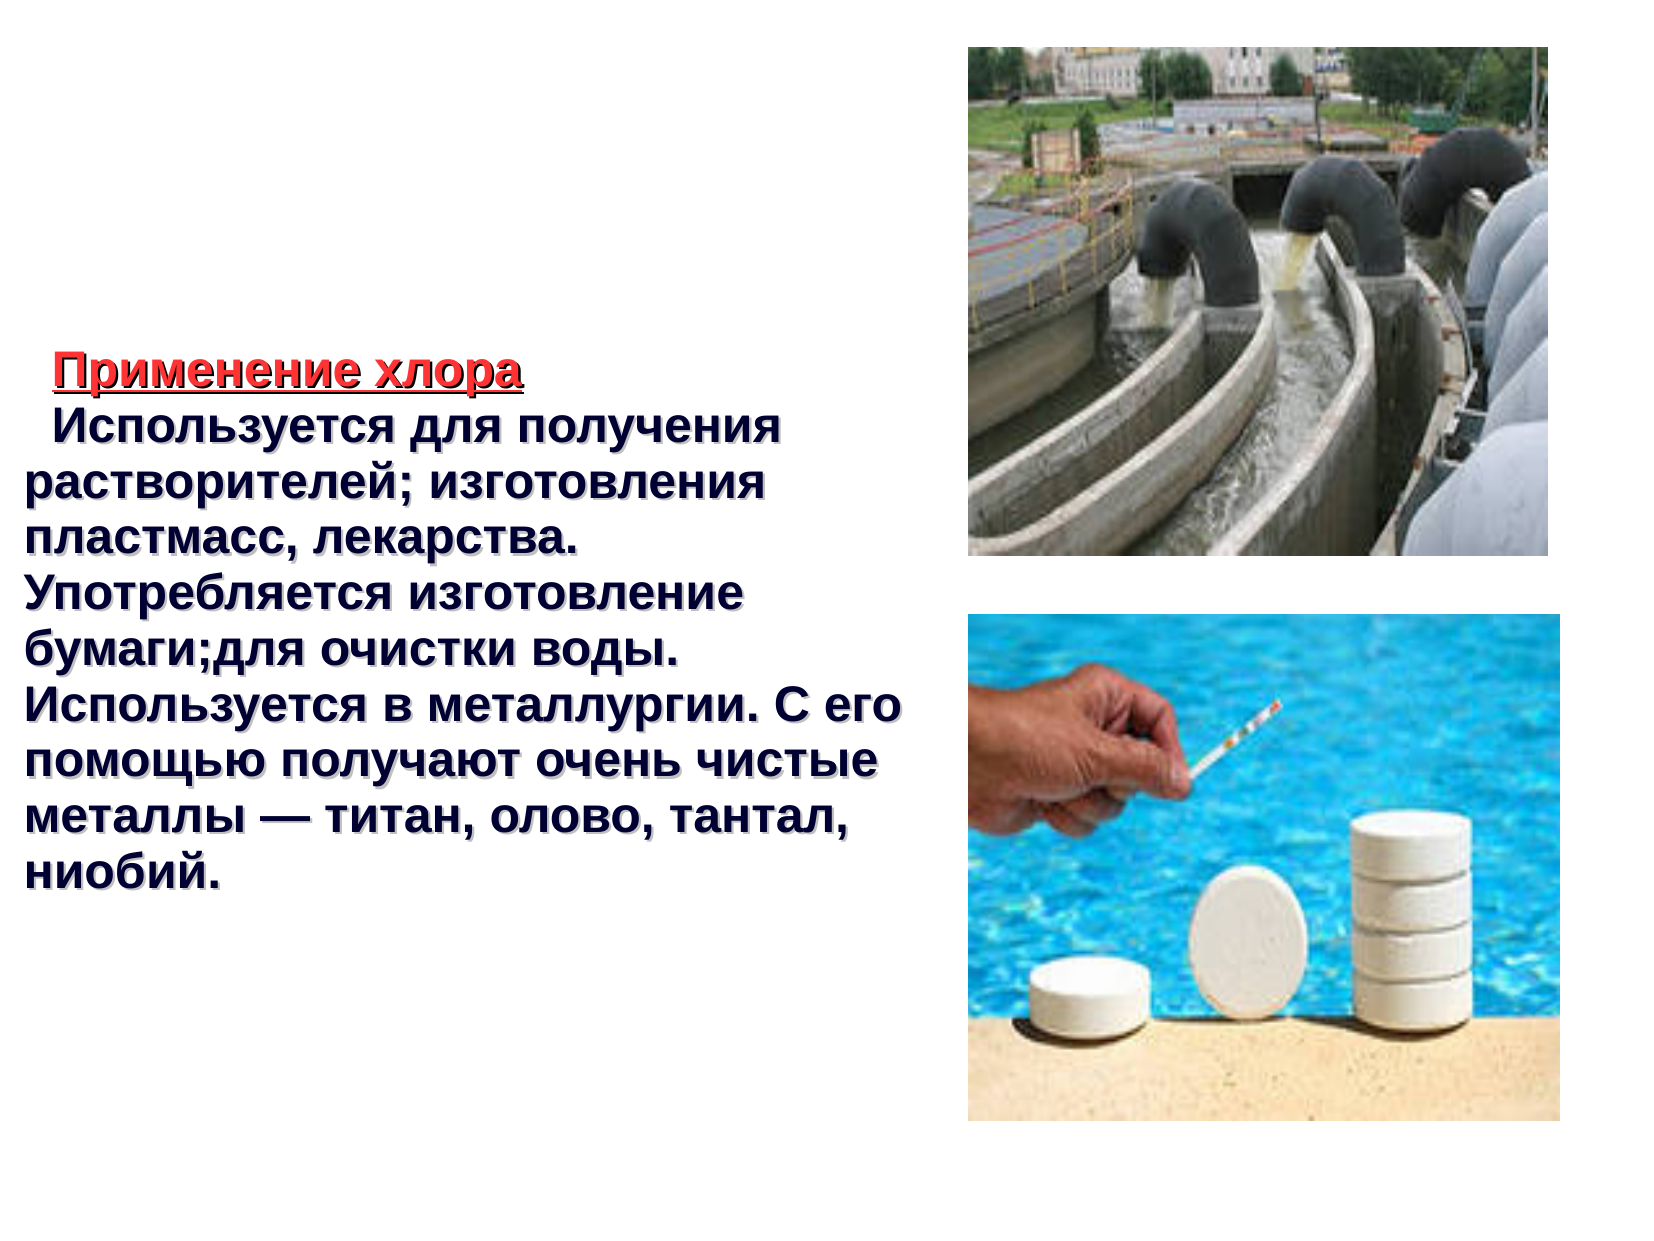

# Применение хлора Используется для получения растворителей; изготовления пластмасс, лекарства. Употребляется изготовление бумаги;для очистки воды. Используется в металлургии. С его помощью получают очень чистые металлы — титан, олово, тантал, ниобий.